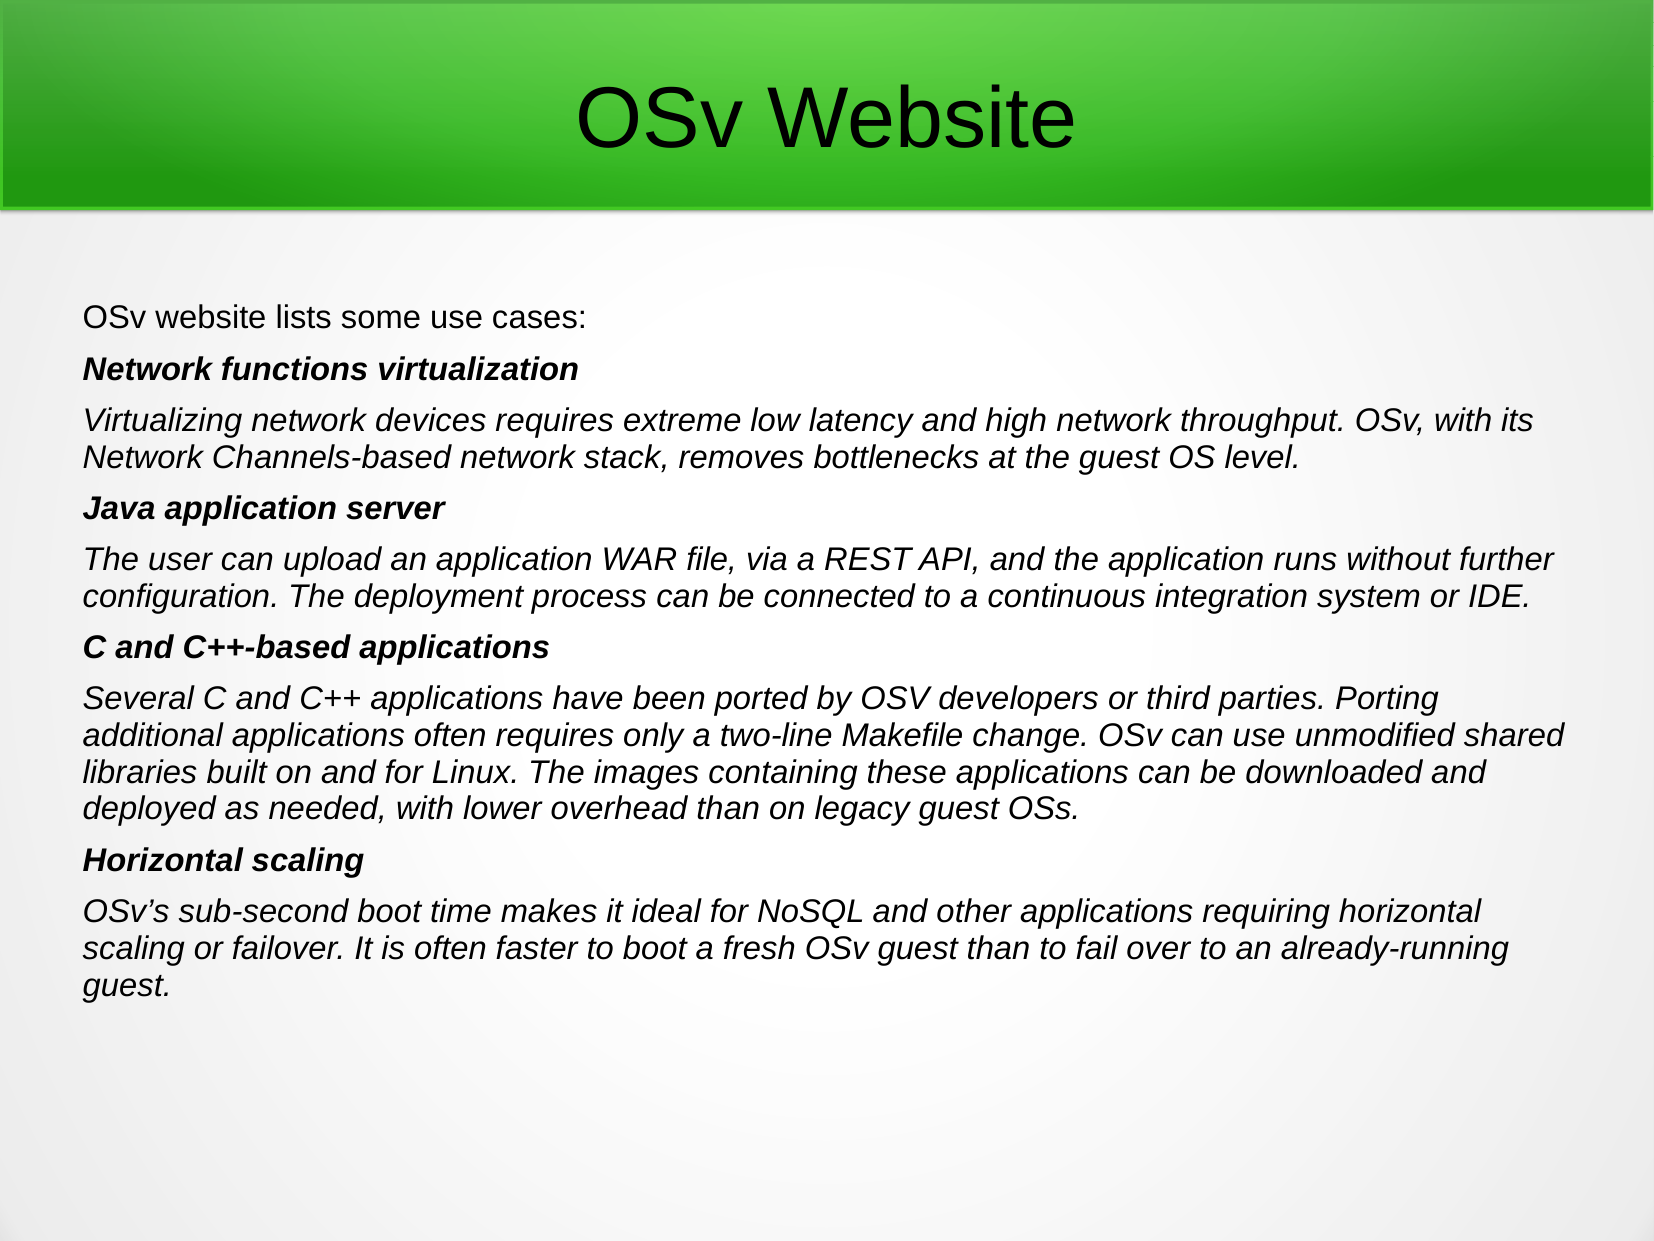

# OSv Website
OSv website lists some use cases:
Network functions virtualization
Virtualizing network devices requires extreme low latency and high network throughput. OSv, with its Network Channels-based network stack, removes bottlenecks at the guest OS level.
Java application server
The user can upload an application WAR file, via a REST API, and the application runs without further configuration. The deployment process can be connected to a continuous integration system or IDE.
C and C++-based applications
Several C and C++ applications have been ported by OSV developers or third parties. Porting additional applications often requires only a two-line Makefile change. OSv can use unmodified shared libraries built on and for Linux. The images containing these applications can be downloaded and deployed as needed, with lower overhead than on legacy guest OSs.
Horizontal scaling
OSv’s sub-second boot time makes it ideal for NoSQL and other applications requiring horizontal scaling or failover. It is often faster to boot a fresh OSv guest than to fail over to an already-running guest.